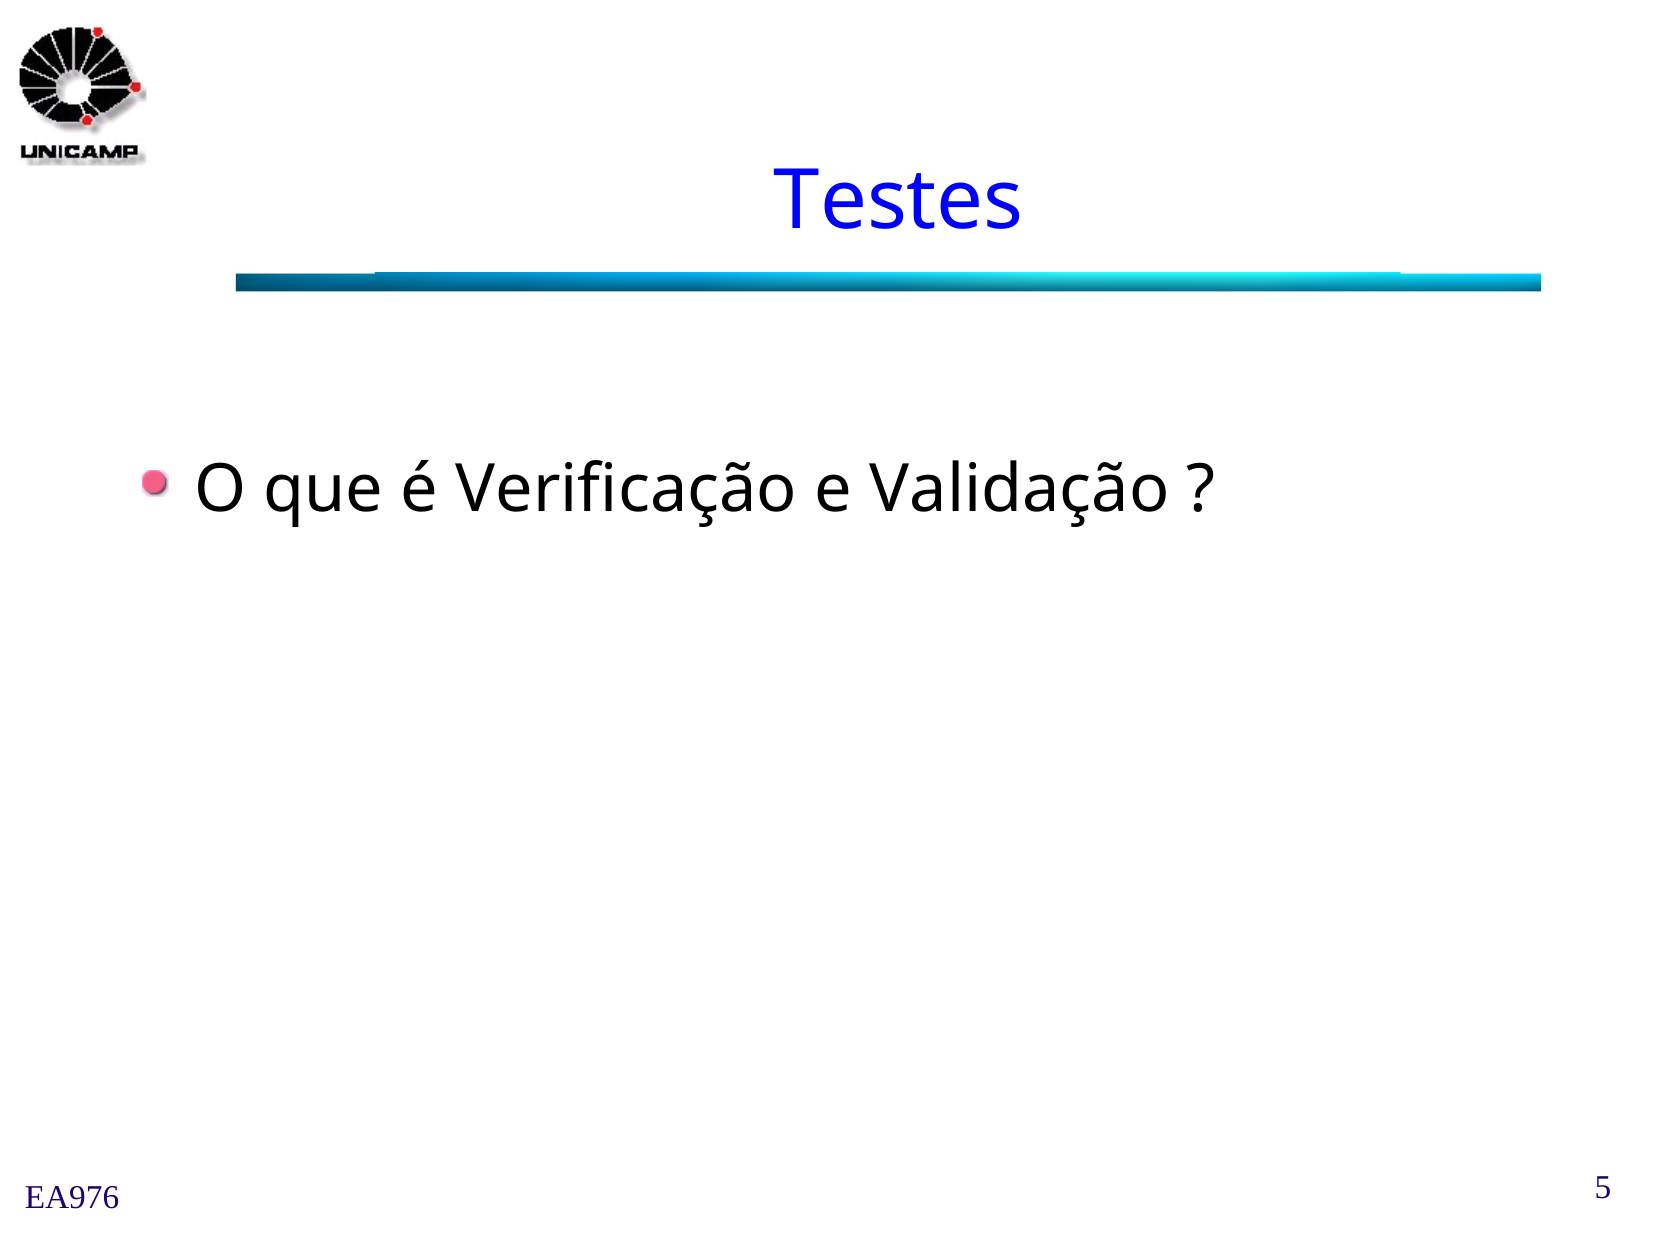

# Testes
O que é Verificação e Validação ?
5